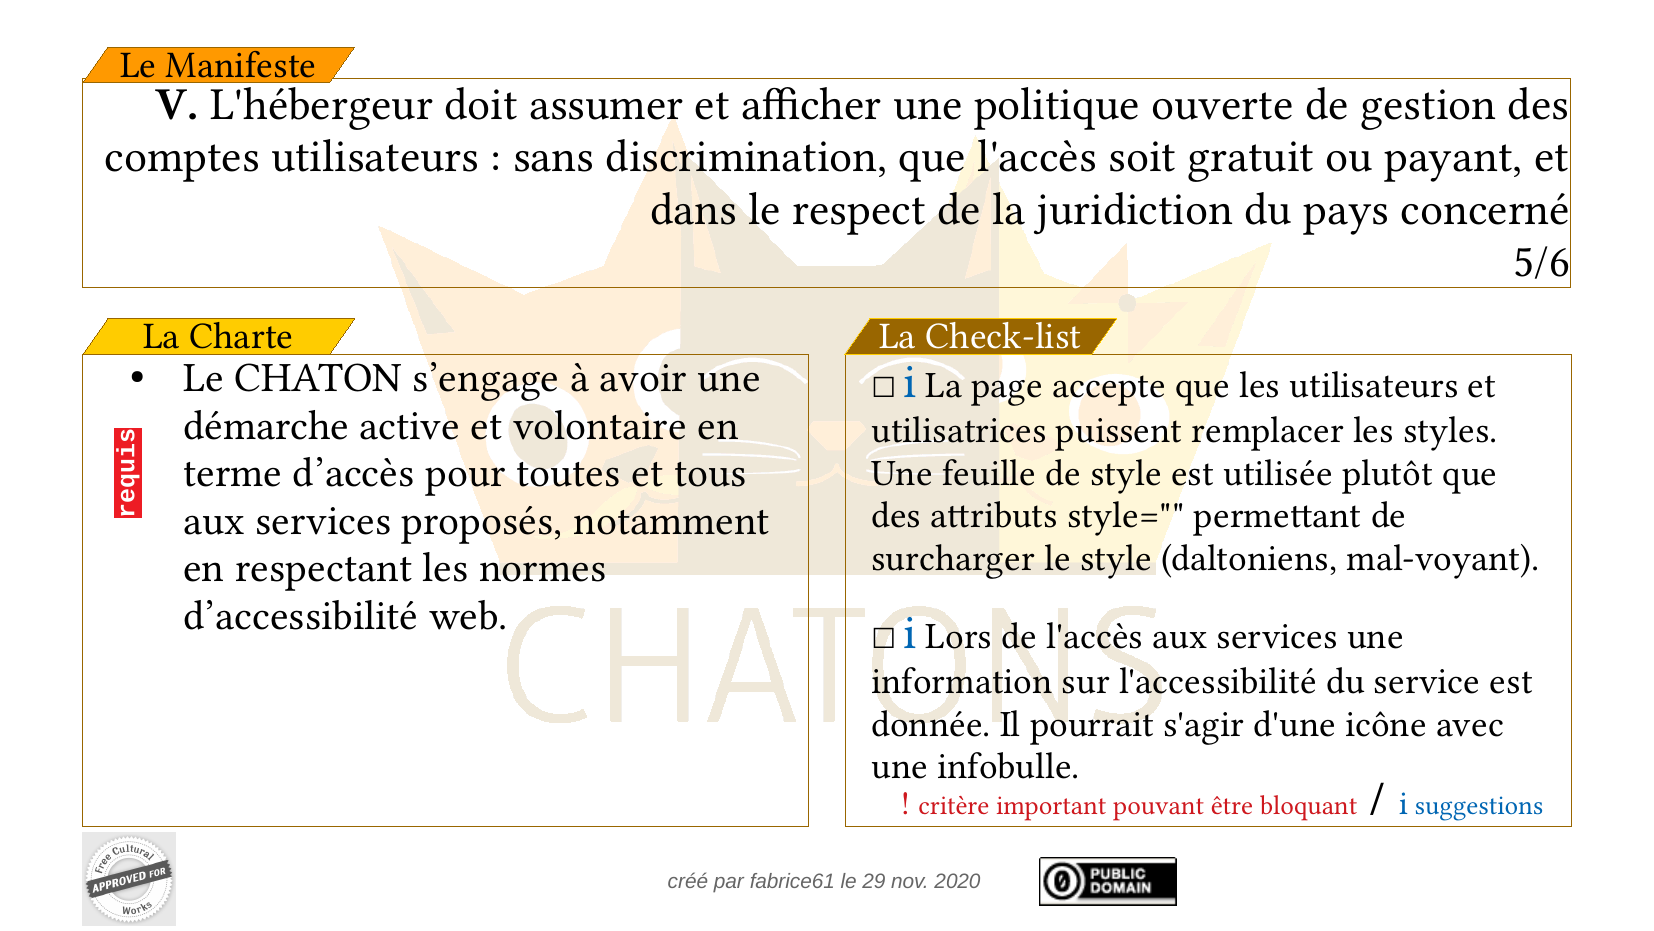

Le Manifeste
# V. L'hébergeur doit assumer et afficher une politique ouverte de gestion des comptes utilisateurs : sans discrimination, que l'accès soit gratuit ou payant, et dans le respect de la juridiction du pays concerné 5/6
La Charte
La Check-list
Le CHATON s’engage à avoir une démarche active et volontaire en terme d’accès pour toutes et tous aux services proposés, notamment en respectant les normes d’accessibilité web.
☐ i La page accepte que les utilisateurs et utilisatrices puissent remplacer les styles. Une feuille de style est utilisée plutôt que des attributs style="" permettant de surcharger le style (daltoniens, mal-voyant).
☐ i Lors de l'accès aux services une information sur l'accessibilité du service est donnée. Il pourrait s'agir d'une icône avec une infobulle.
requis